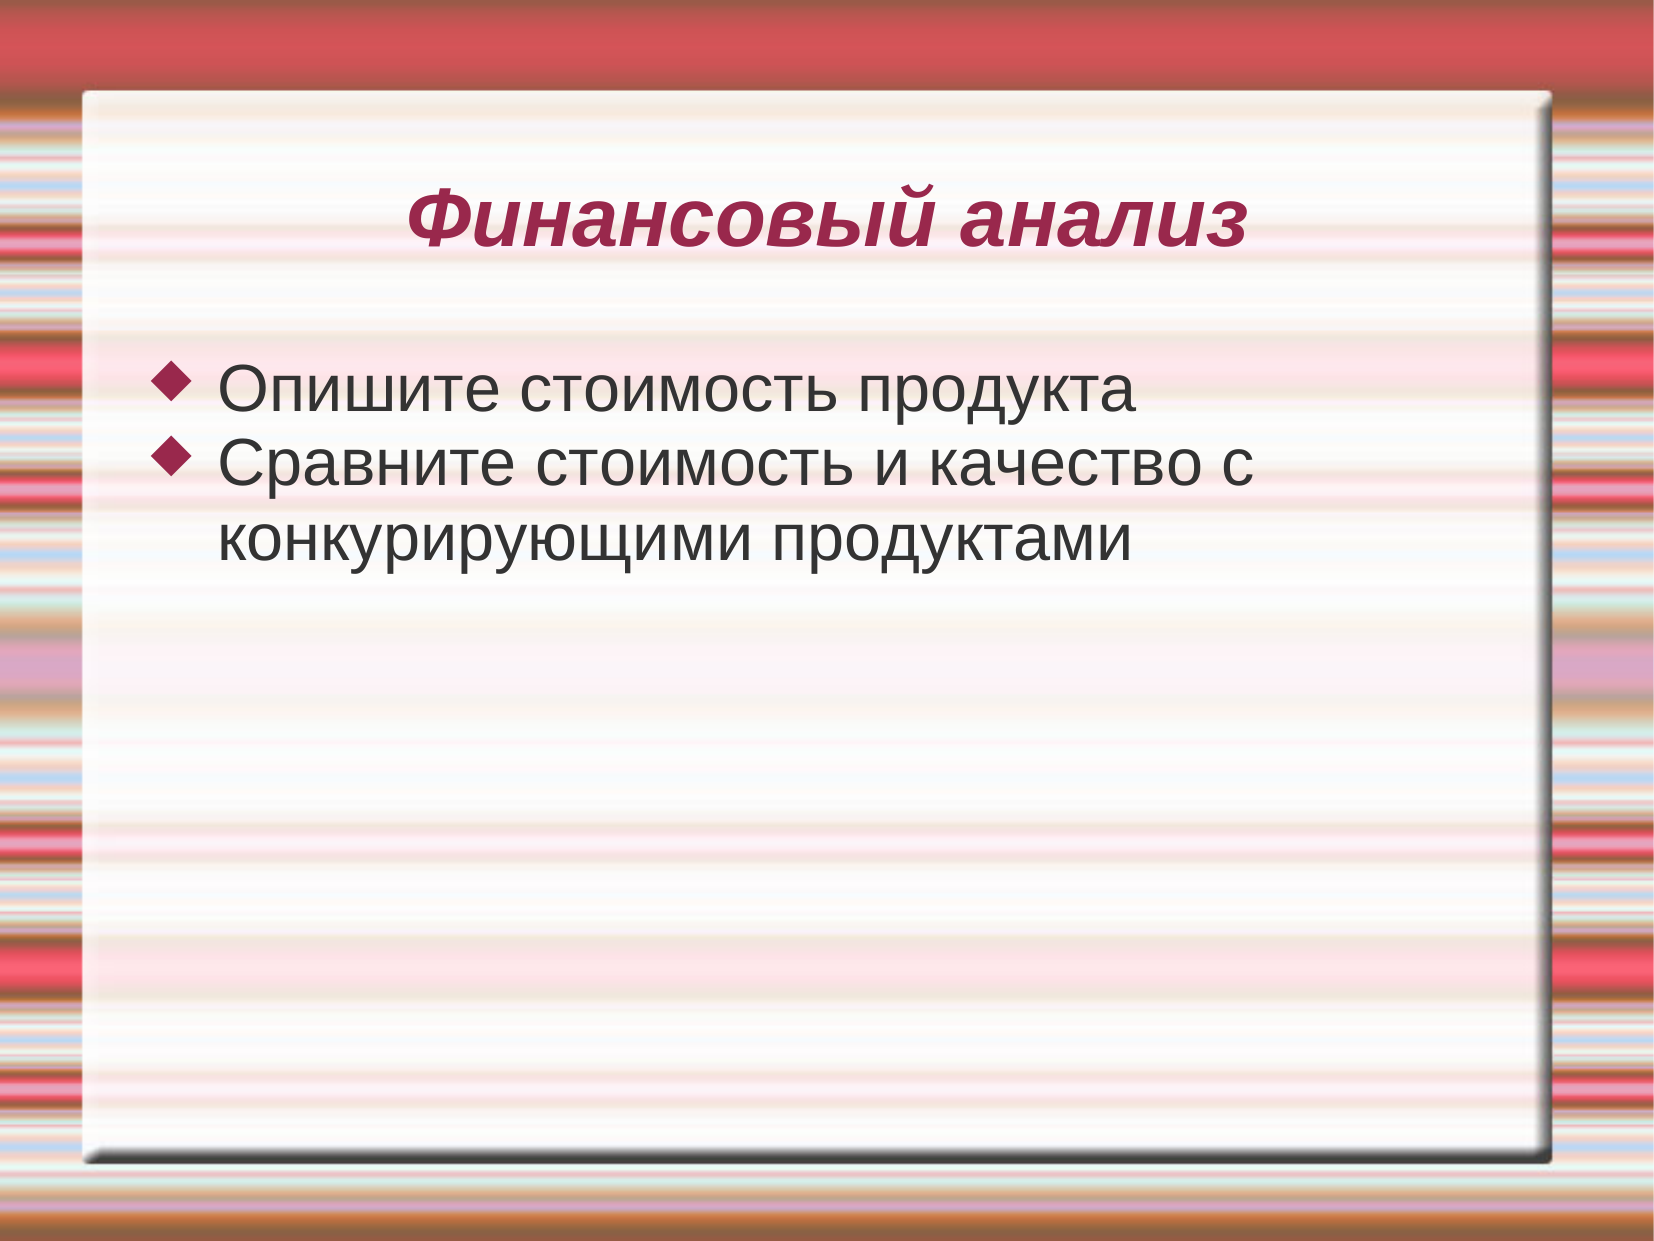

# Финансовый анализ
Опишите стоимость продукта
Сравните стоимость и качество с конкурирующими продуктами